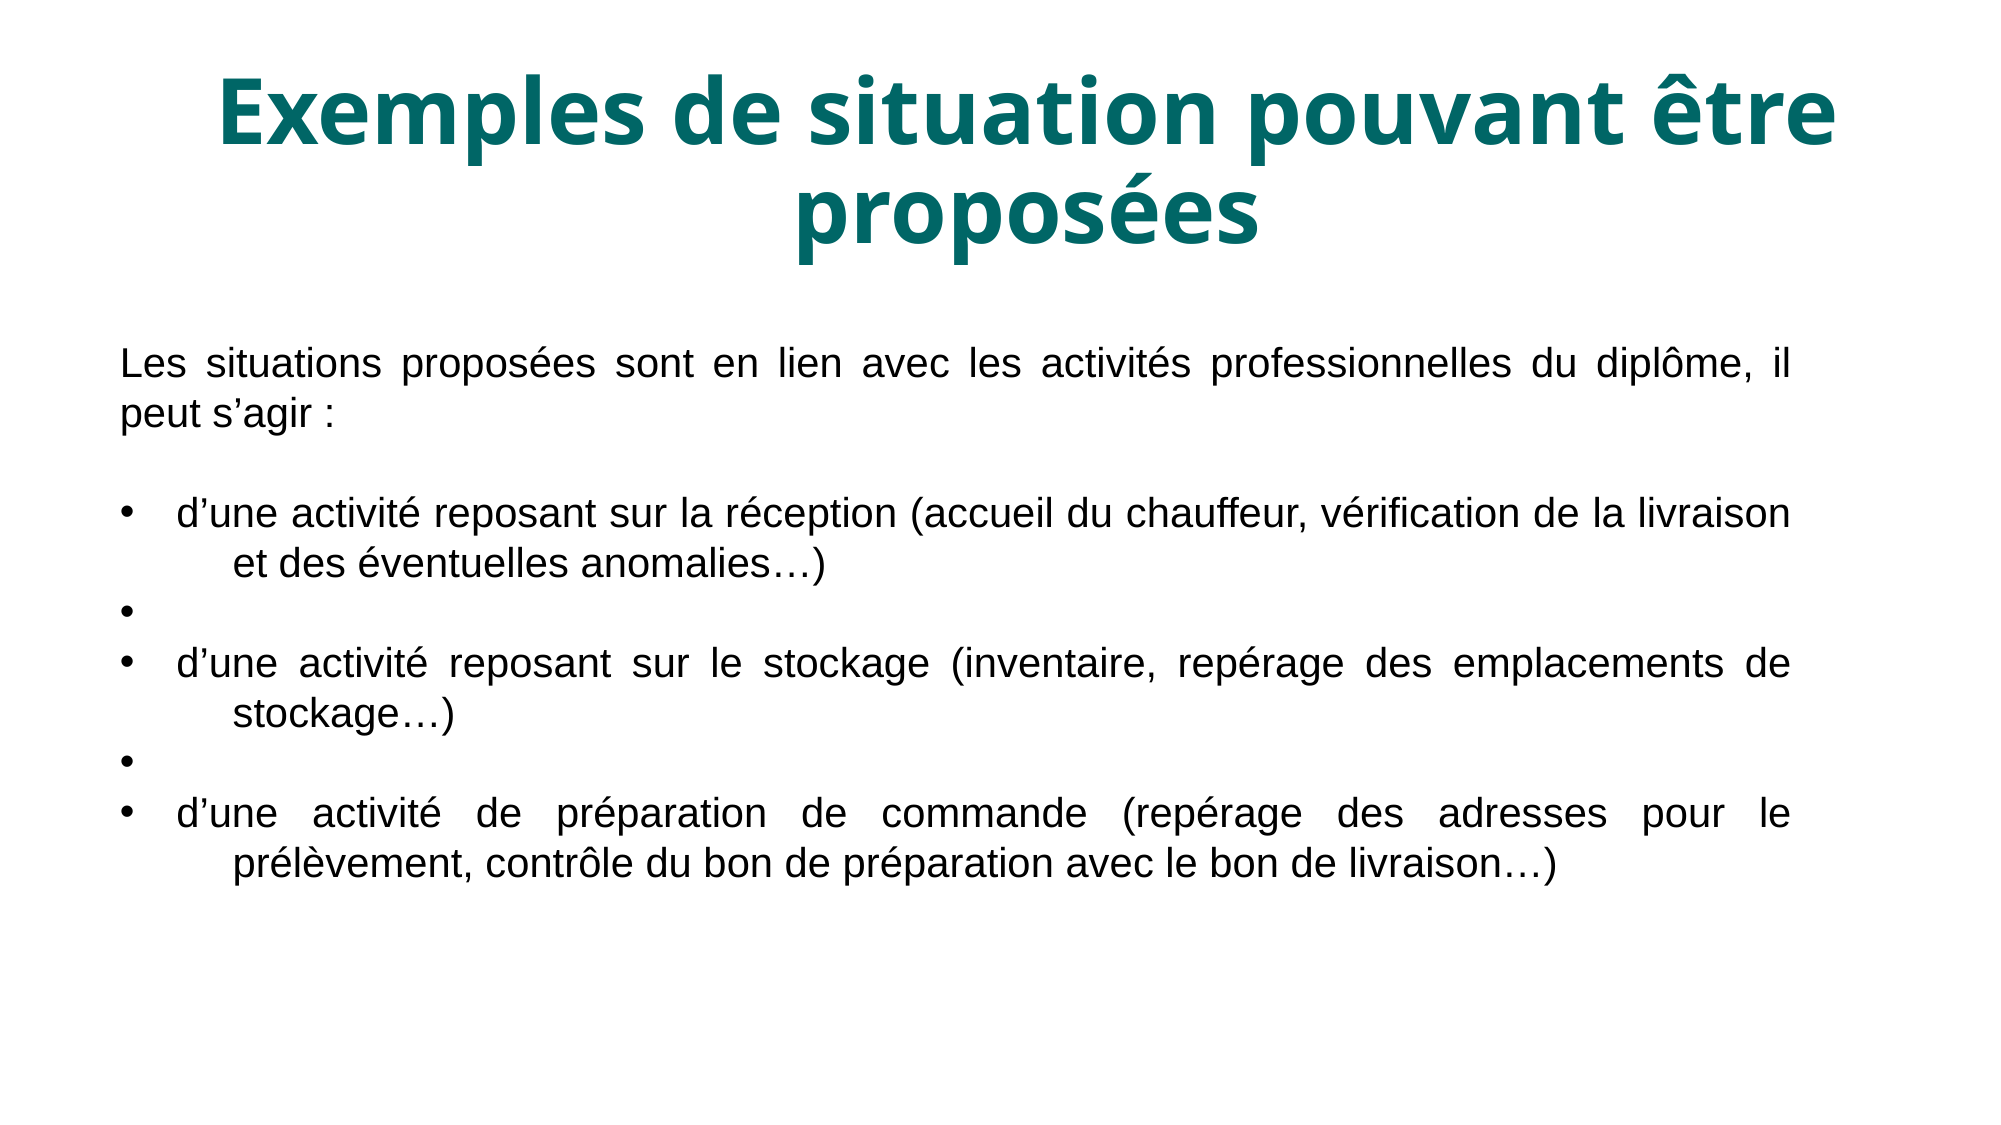

# Exemples de situation pouvant être proposées
Les situations proposées sont en lien avec les activités professionnelles du diplôme, il peut s’agir :
d’une activité reposant sur la réception (accueil du chauffeur, vérification de la livraison et des éventuelles anomalies…)
d’une activité reposant sur le stockage (inventaire, repérage des emplacements de stockage…)
d’une activité de préparation de commande (repérage des adresses pour le prélèvement, contrôle du bon de préparation avec le bon de livraison…)